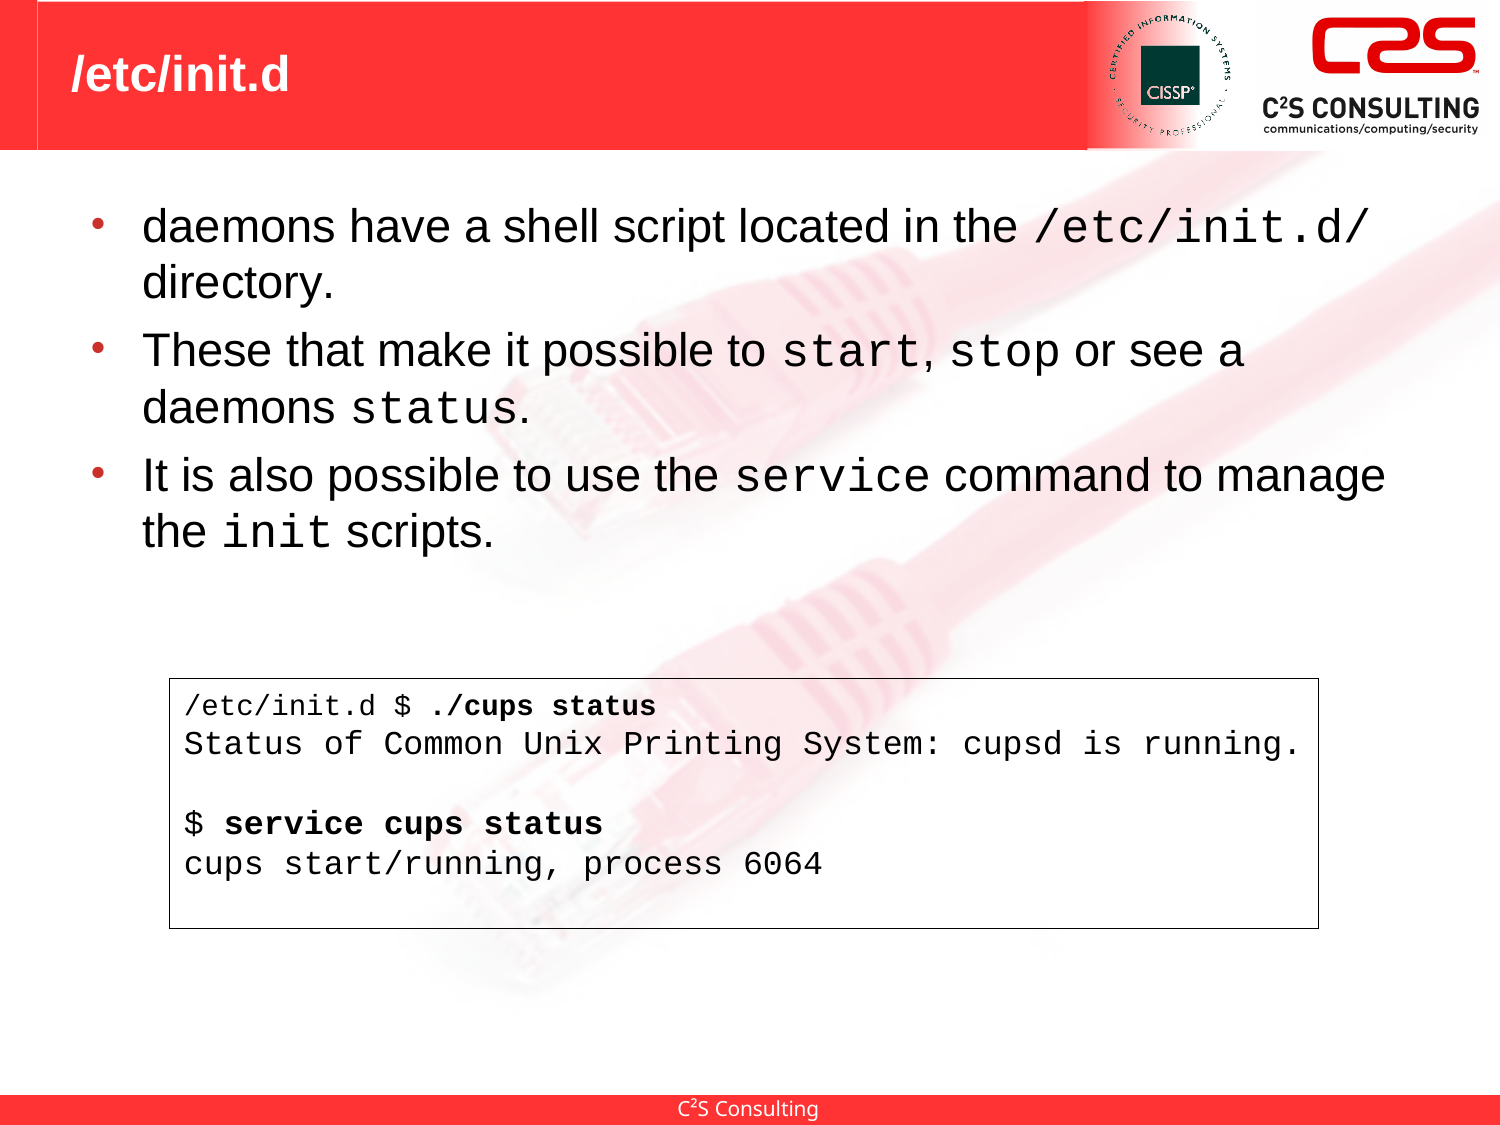

# /etc/init.d
daemons have a shell script located in the /etc/init.d/ directory.
These that make it possible to start, stop or see a daemons status.
It is also possible to use the service command to manage the init scripts.
/etc/init.d $ ./cups status
Status of Common Unix Printing System: cupsd is running.
$ service cups status
cups start/running, process 6064